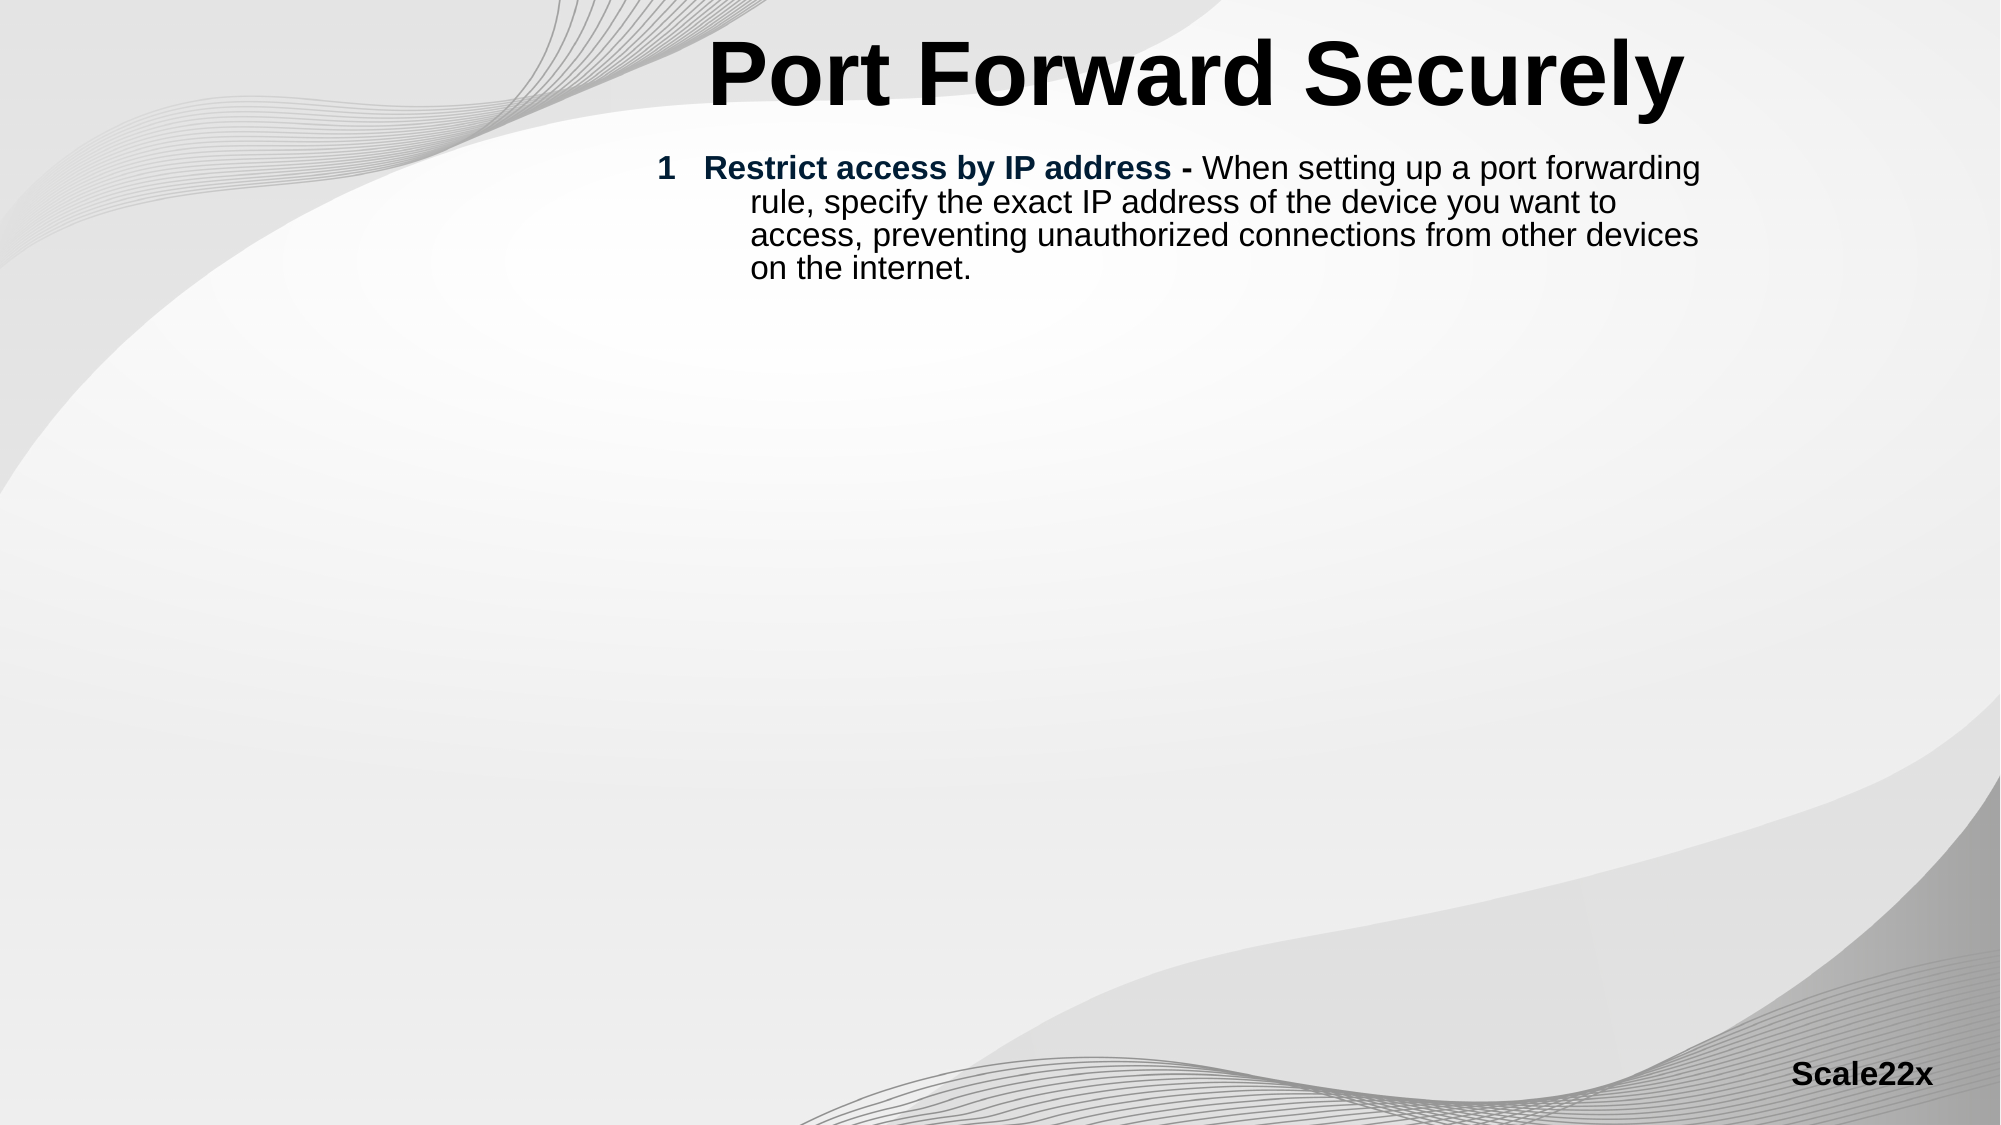

# Port Forward Securely
Restrict access by IP address - When setting up a port forwarding rule, specify the exact IP address of the device you want to access, preventing unauthorized connections from other devices on the internet.
Scale22x